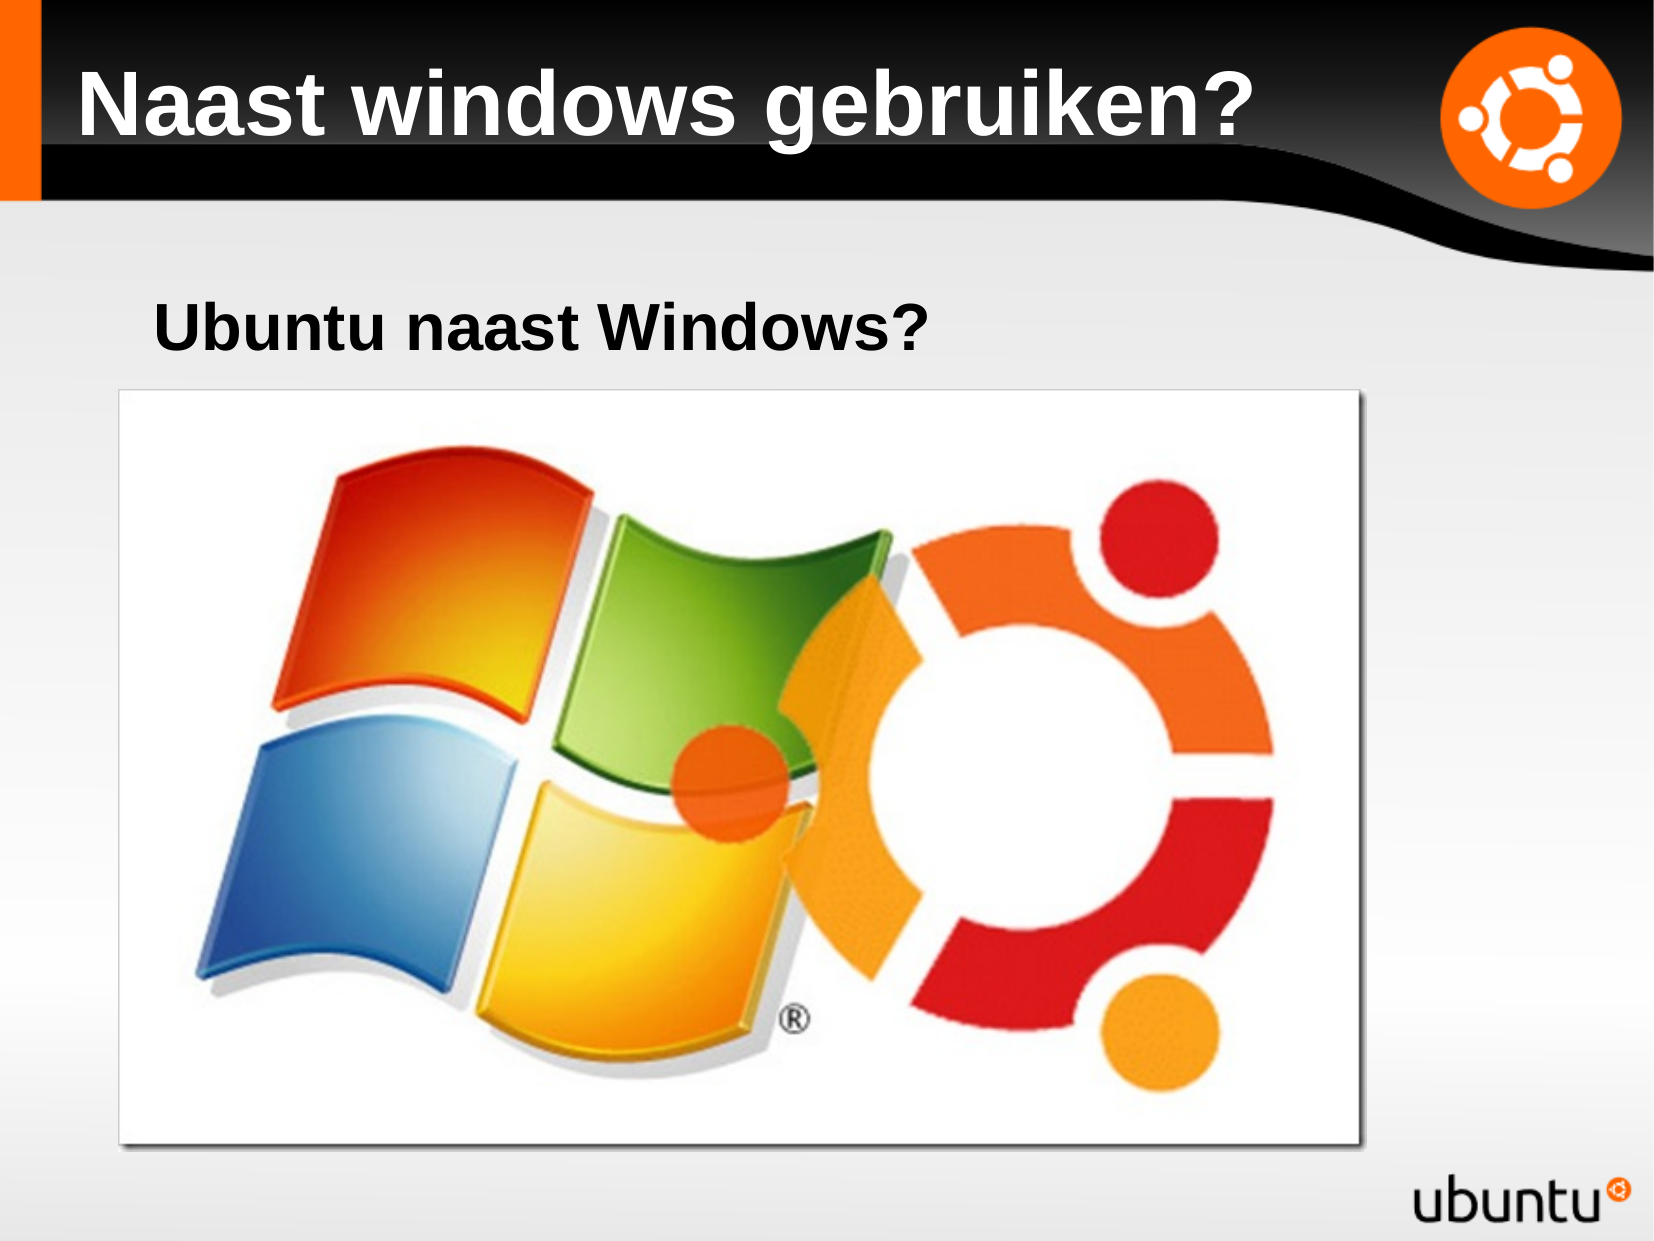

# Naast windows gebruiken?
Ubuntu naast Windows?